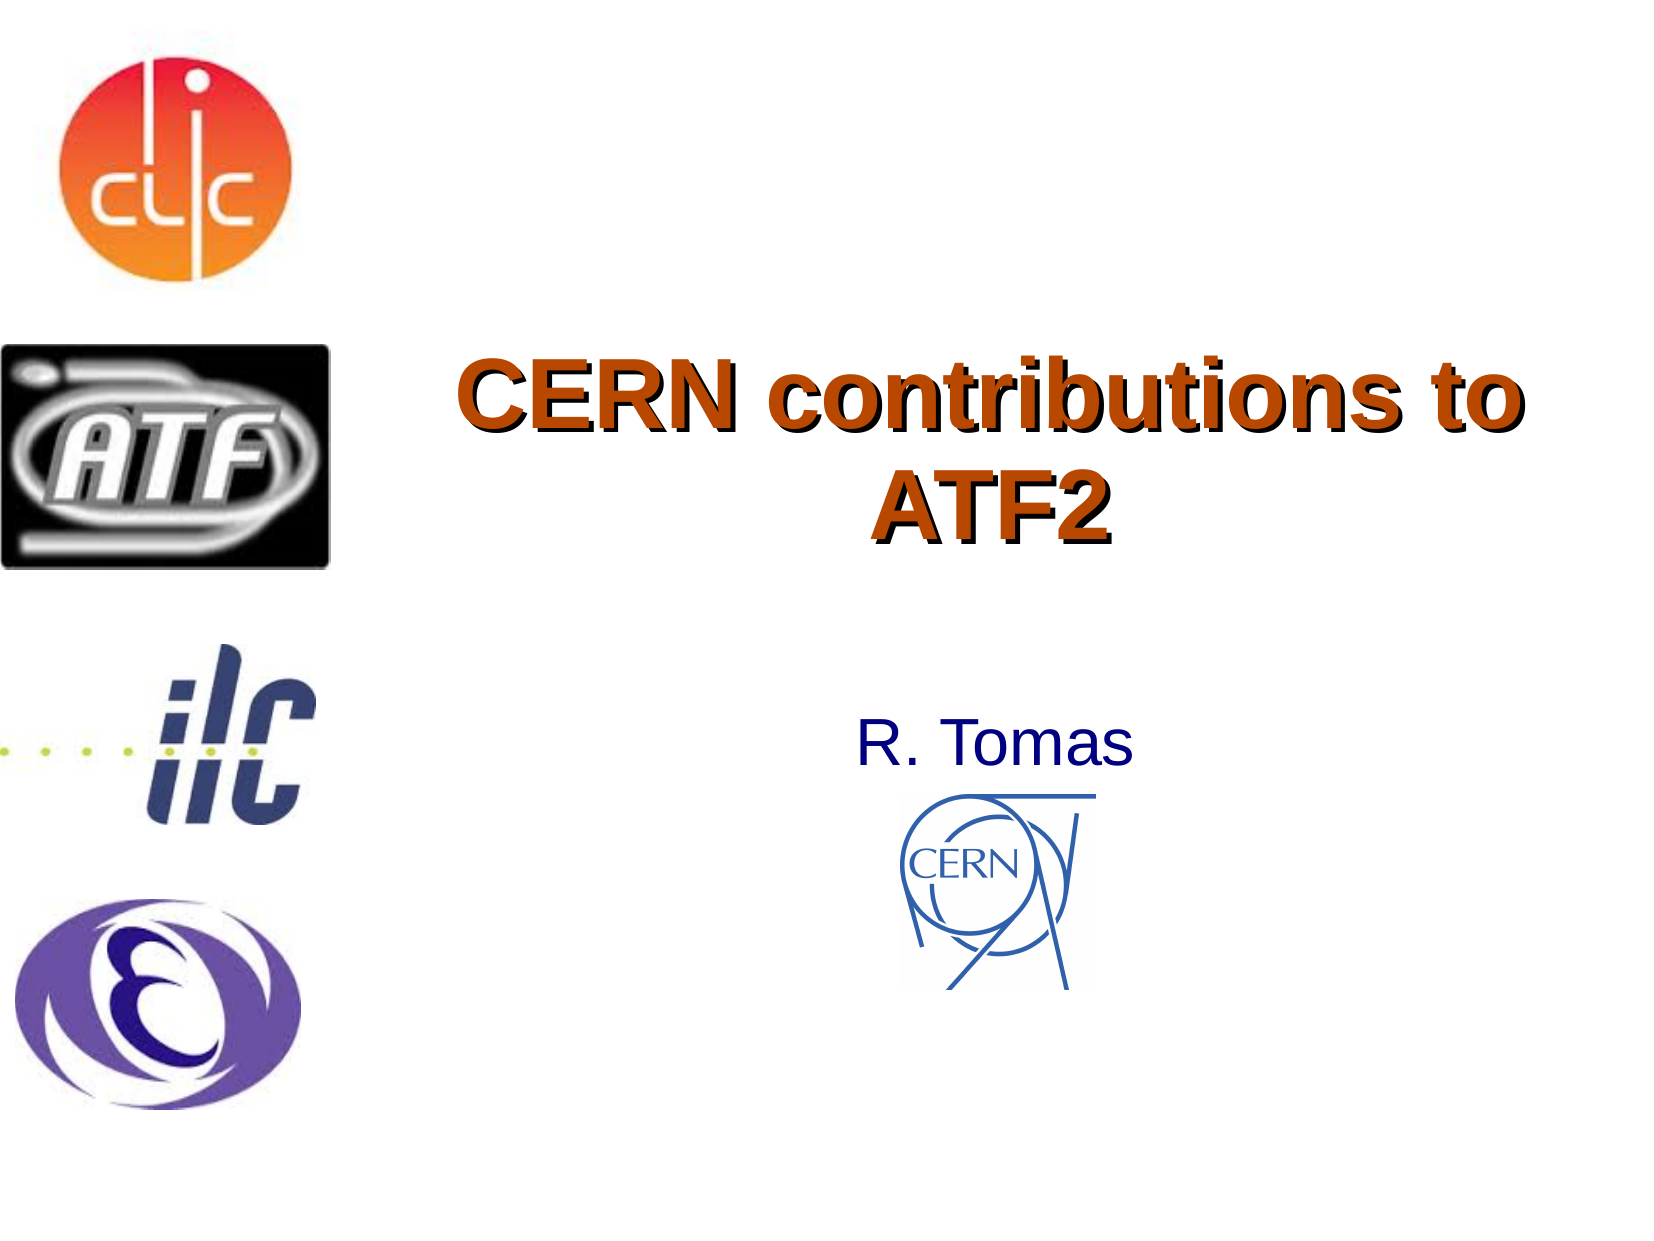

# CERN contributions to ATF2
R. Tomas